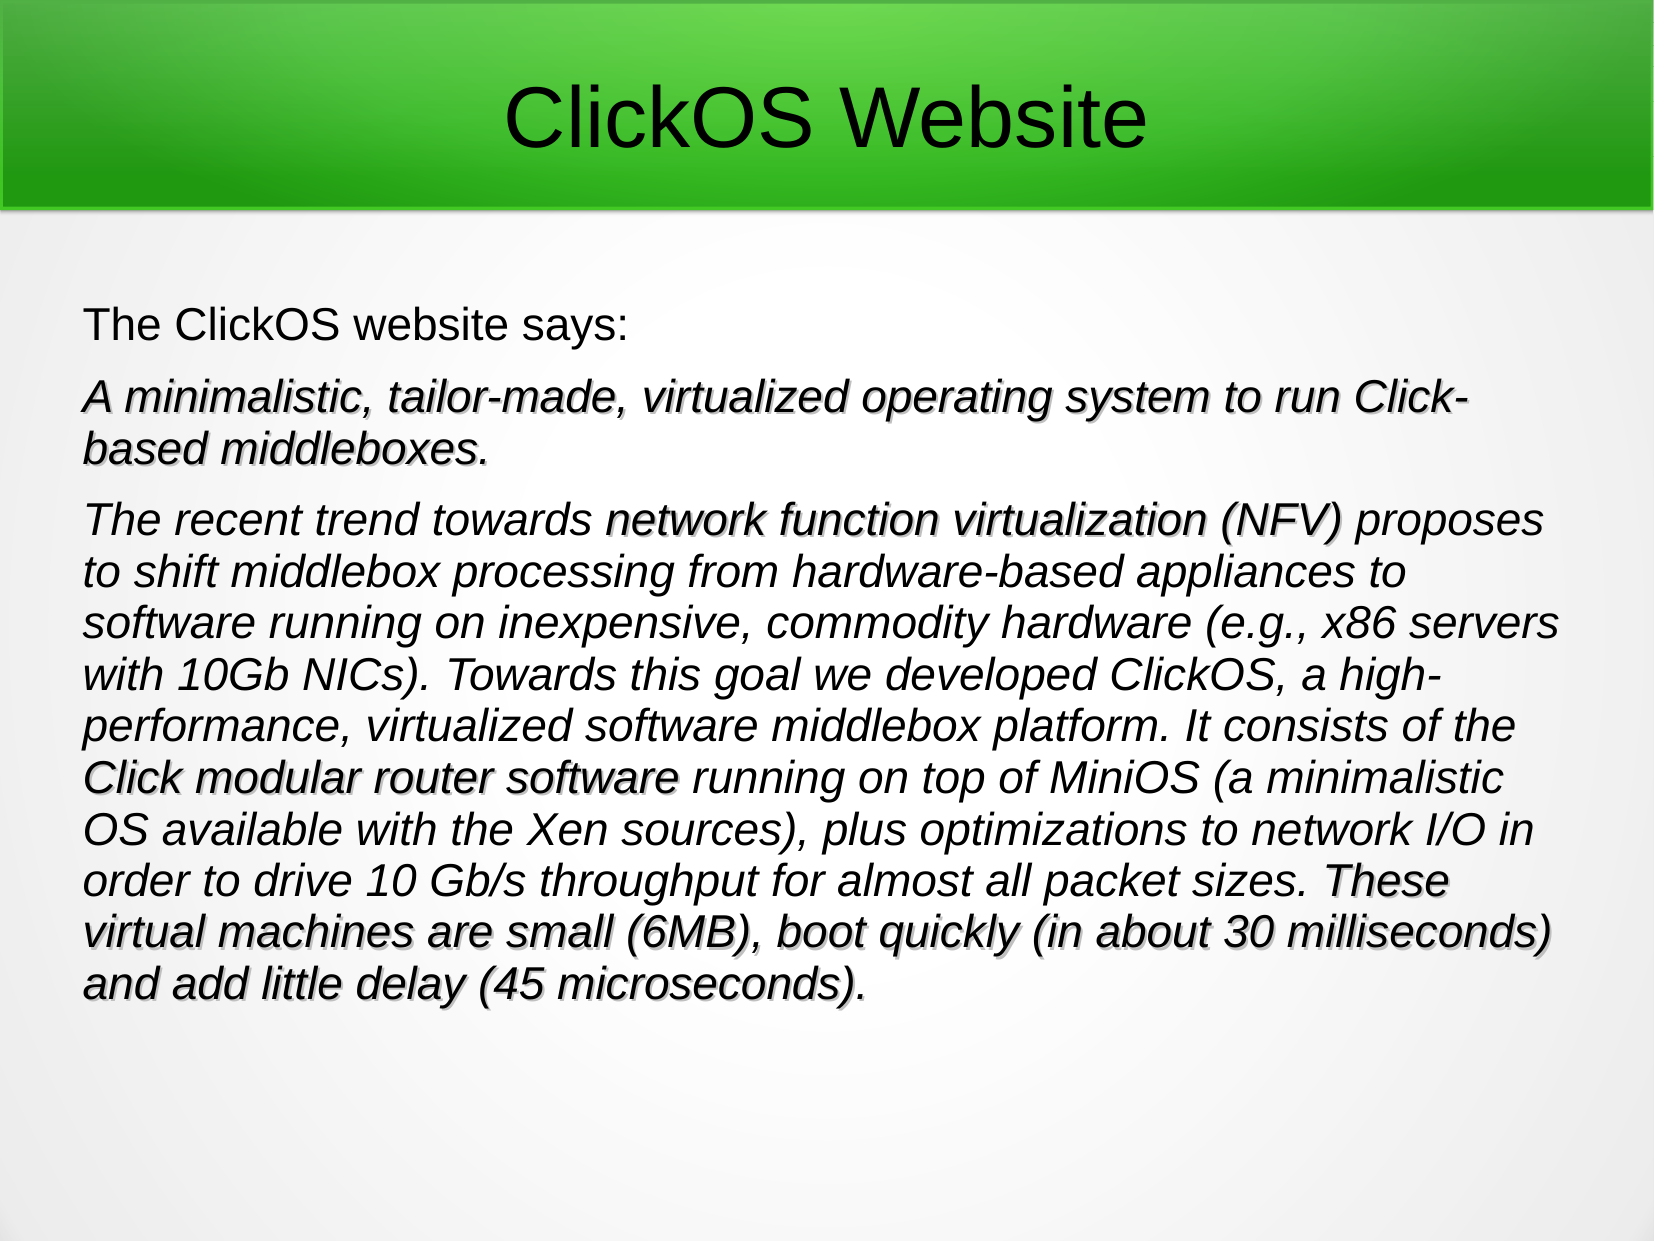

# ClickOS Website
The ClickOS website says:
A minimalistic, tailor-made, virtualized operating system to run Click-based middleboxes.
The recent trend towards network function virtualization (NFV) proposes to shift middlebox processing from hardware-based appliances to software running on inexpensive, commodity hardware (e.g., x86 servers with 10Gb NICs). Towards this goal we developed ClickOS, a high-performance, virtualized software middlebox platform. It consists of the Click modular router software running on top of MiniOS (a minimalistic OS available with the Xen sources), plus optimizations to network I/O in order to drive 10 Gb/s throughput for almost all packet sizes. These virtual machines are small (6MB), boot quickly (in about 30 milliseconds) and add little delay (45 microseconds).